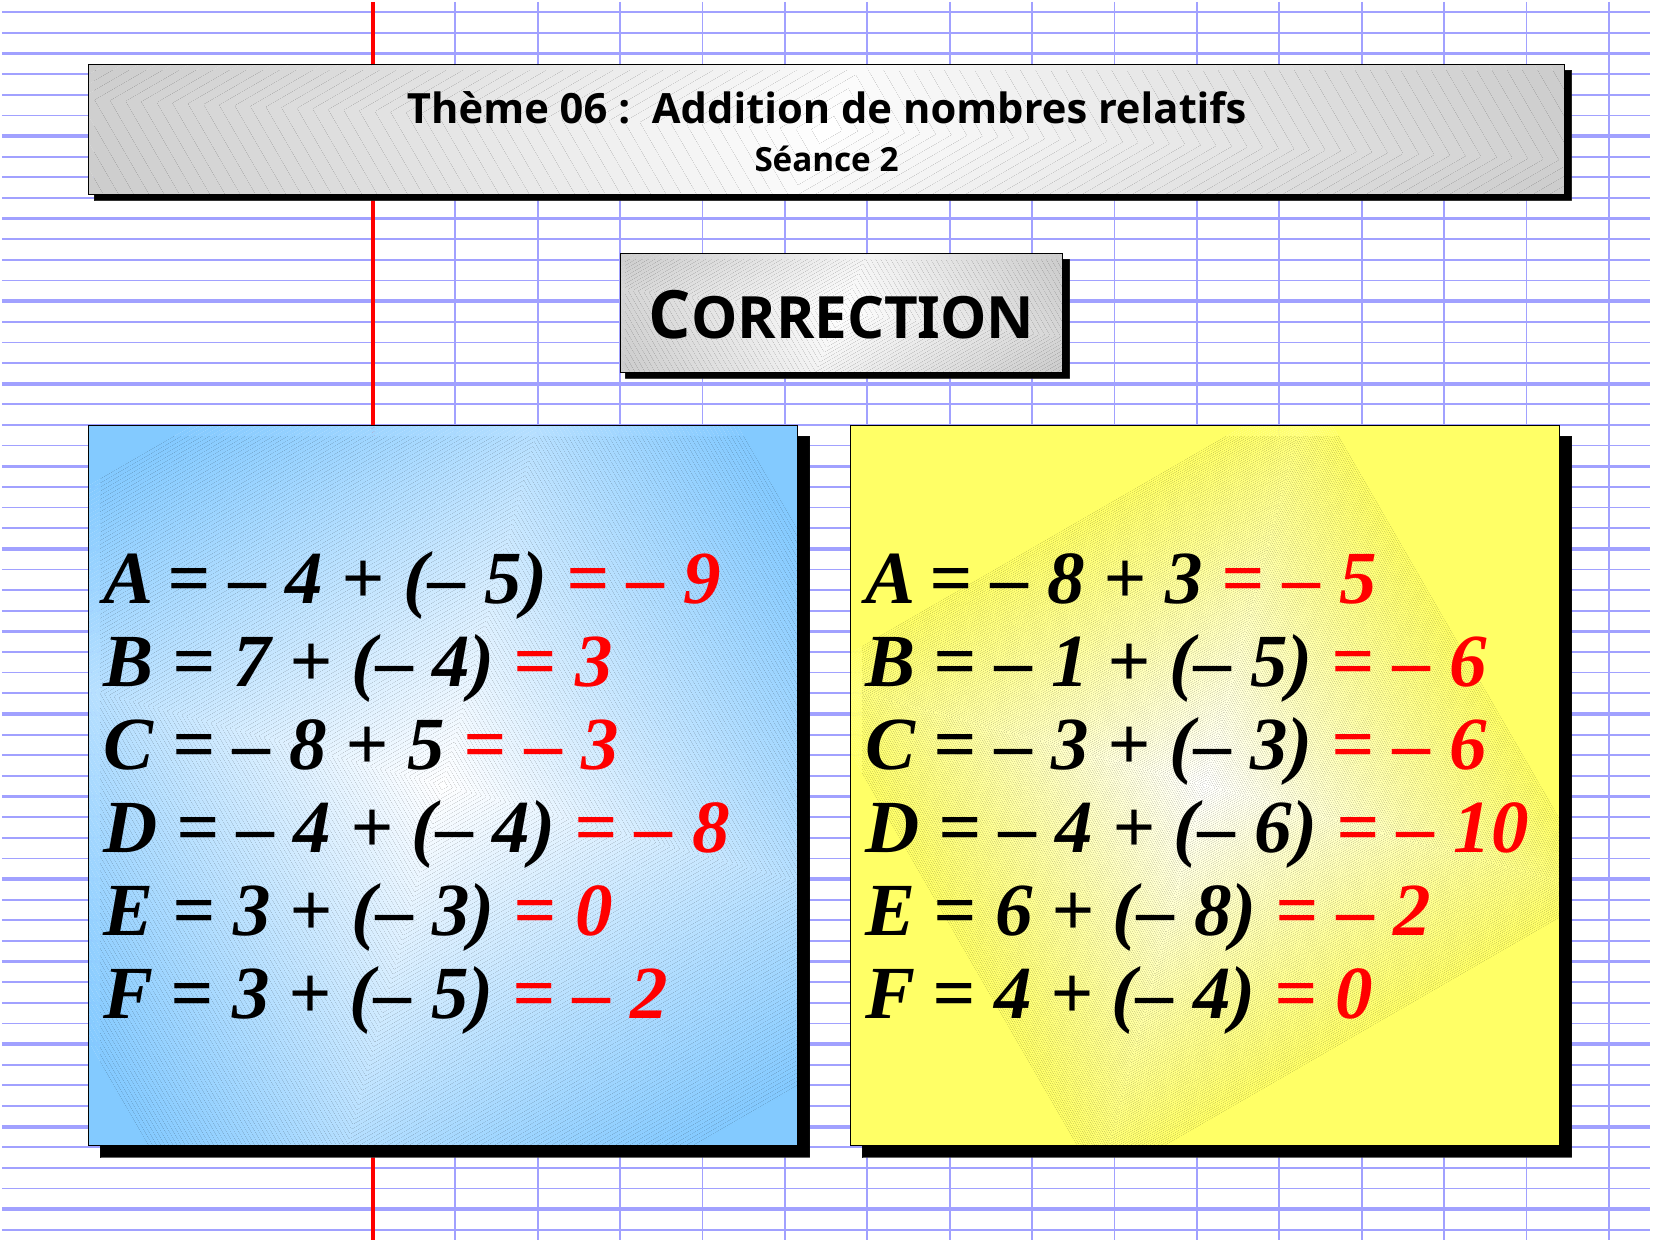

Thème 06 : Addition de nombres relatifs
Séance 2
CORRECTION
A = – 4 + (– 5) = – 9
B = 7 + (– 4) = 3
C = – 8 + 5 = – 3
D = – 4 + (– 4) = – 8
E = 3 + (– 3) = 0
F = 3 + (– 5) = – 2
A = – 8 + 3 = – 5
B = – 1 + (– 5) = – 6
C = – 3 + (– 3) = – 6
D = – 4 + (– 6) = – 10
E = 6 + (– 8) = – 2
F = 4 + (– 4) = 0